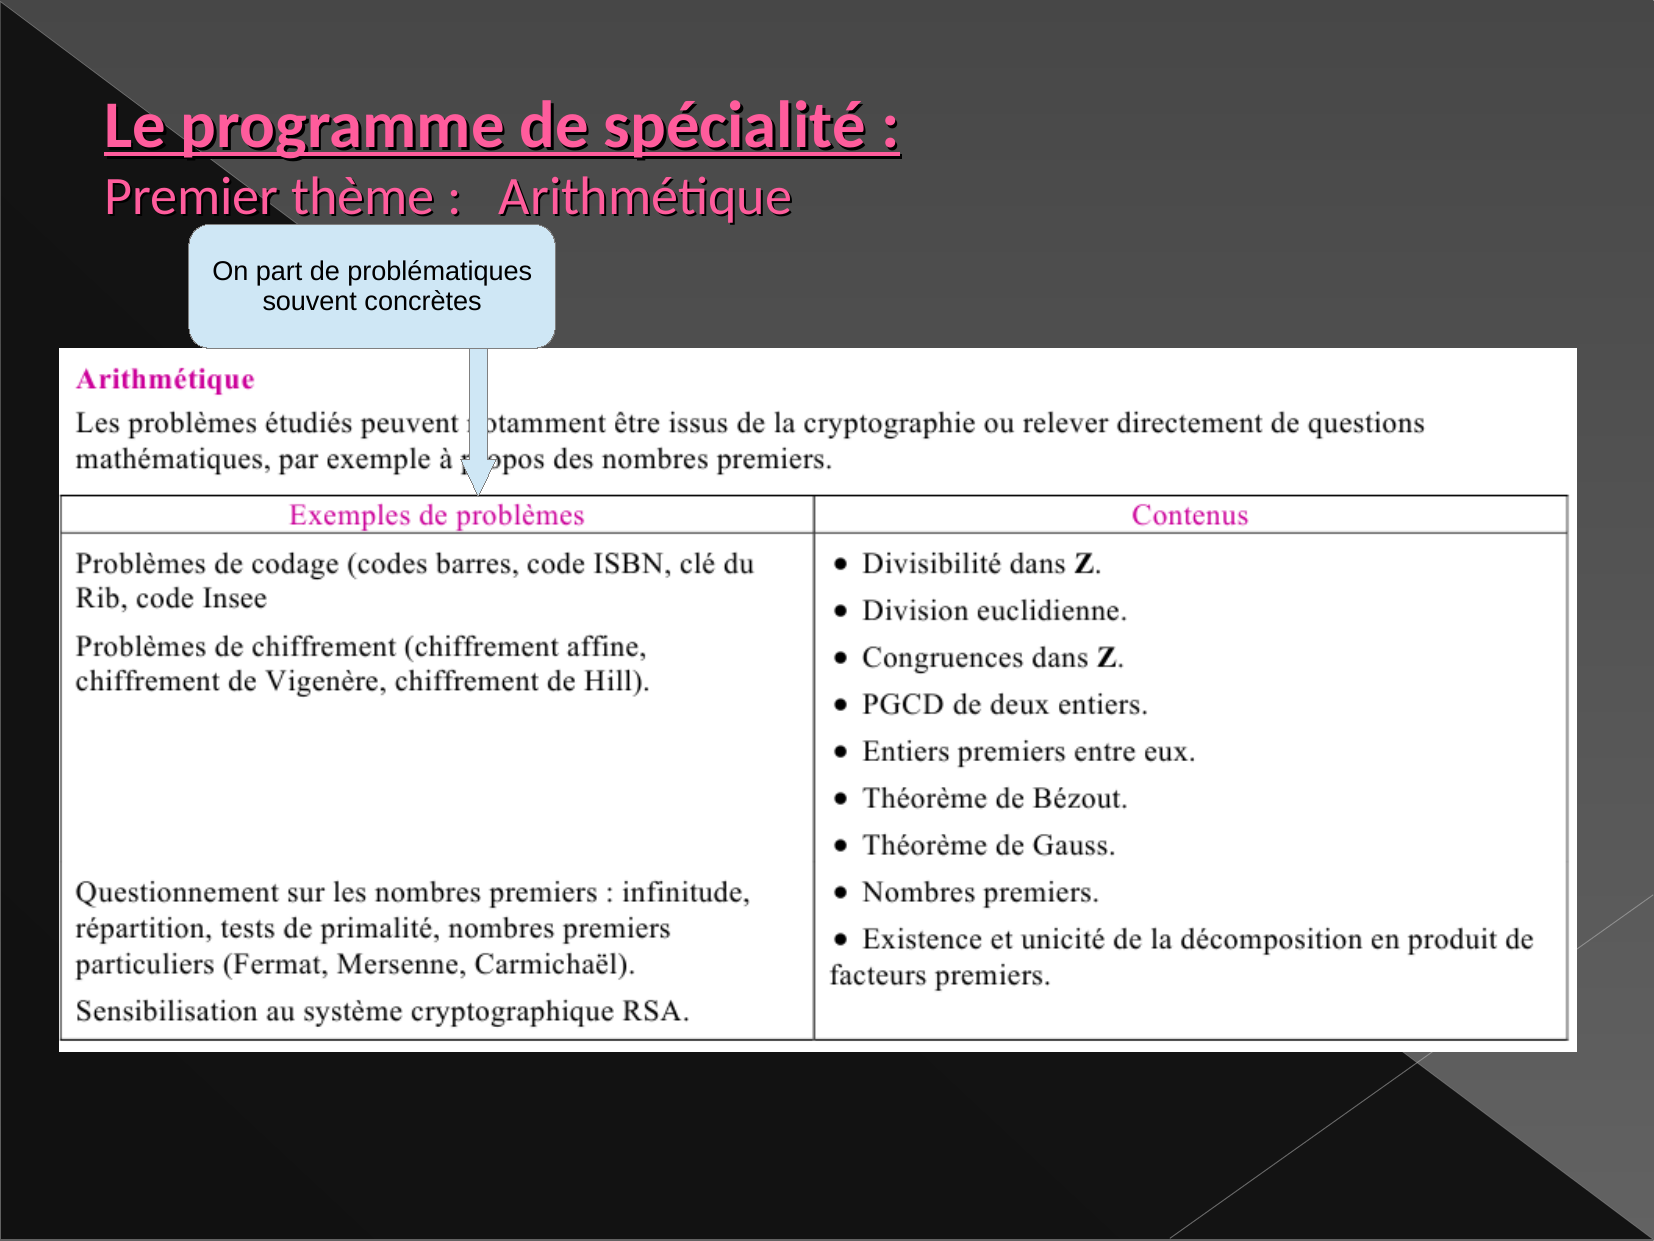

# Le programme de spécialité : Premier thème : Arithmétique
On part de problématiques
souvent concrètes